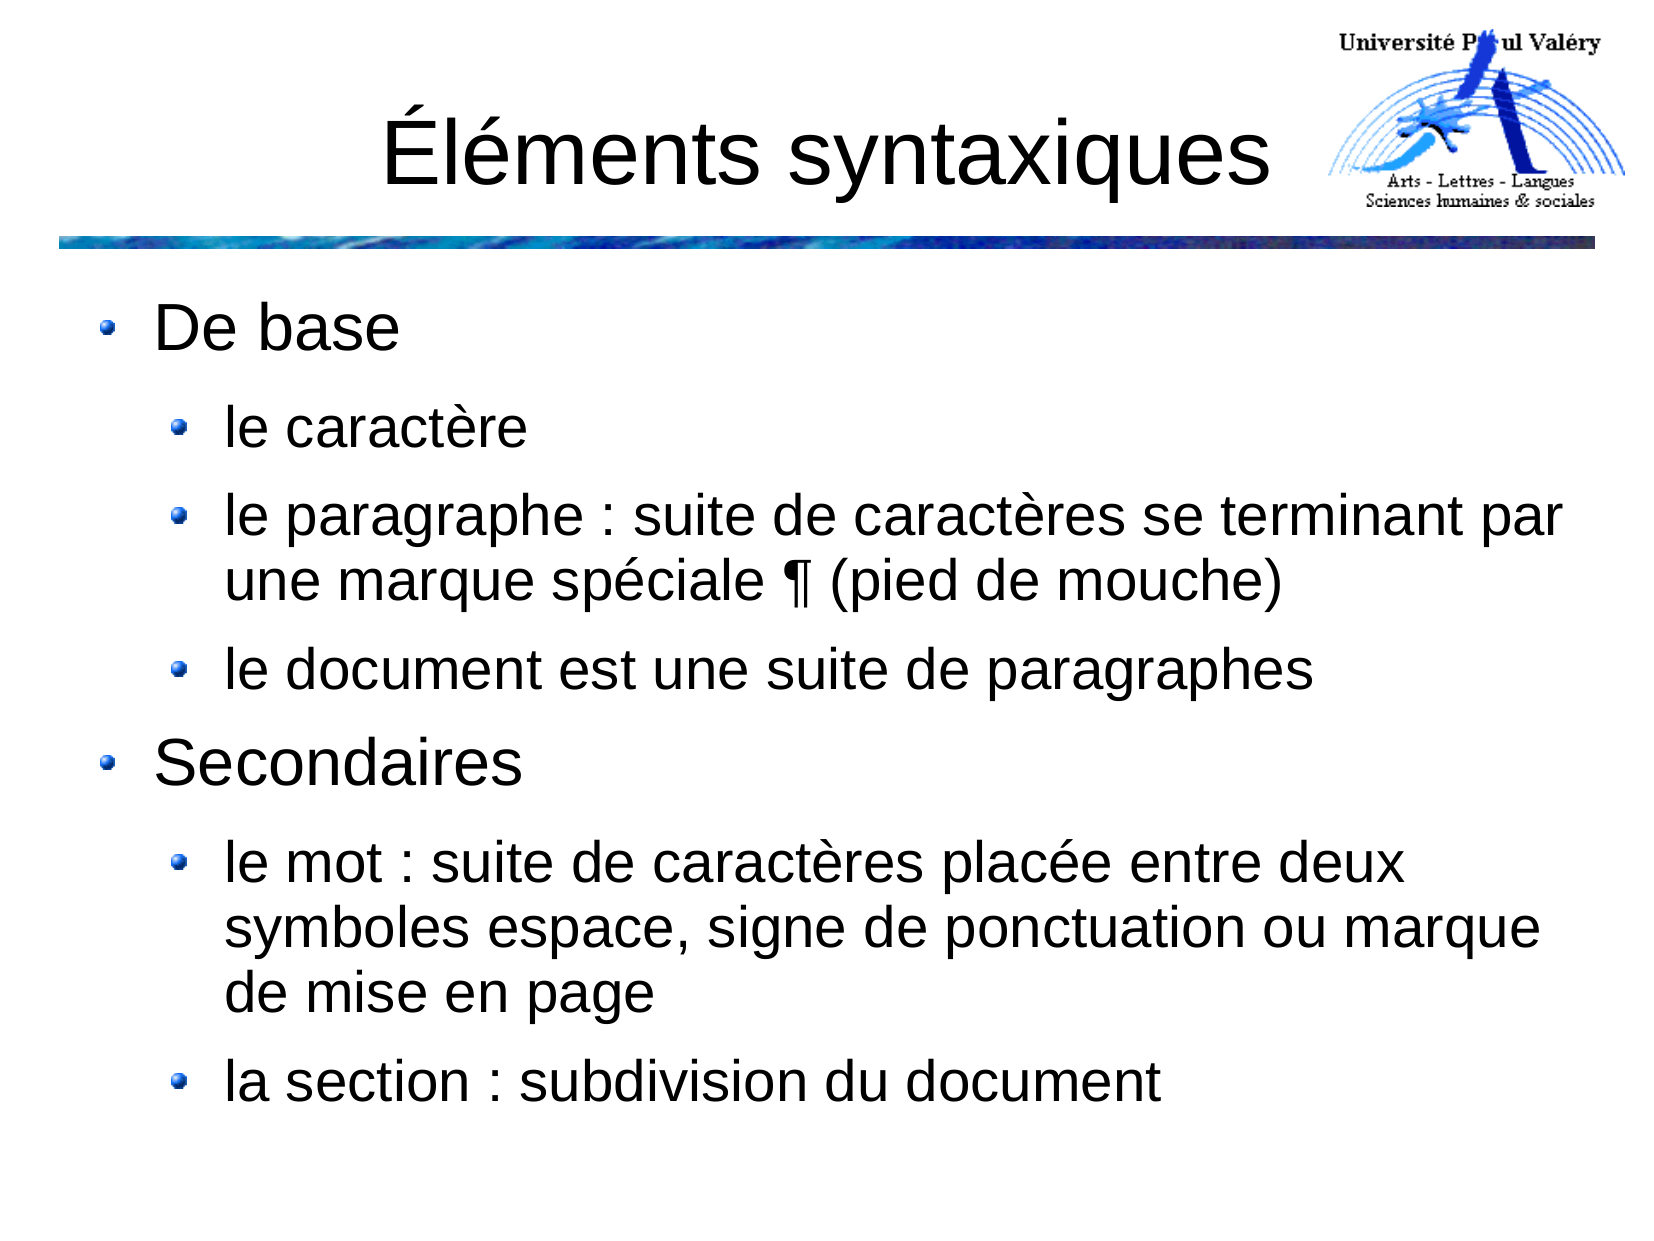

# Éléments syntaxiques
De base
le caractère
le paragraphe : suite de caractères se terminant par une marque spéciale ¶ (pied de mouche)
le document est une suite de paragraphes
Secondaires
le mot : suite de caractères placée entre deux symboles espace, signe de ponctuation ou marque de mise en page
la section : subdivision du document